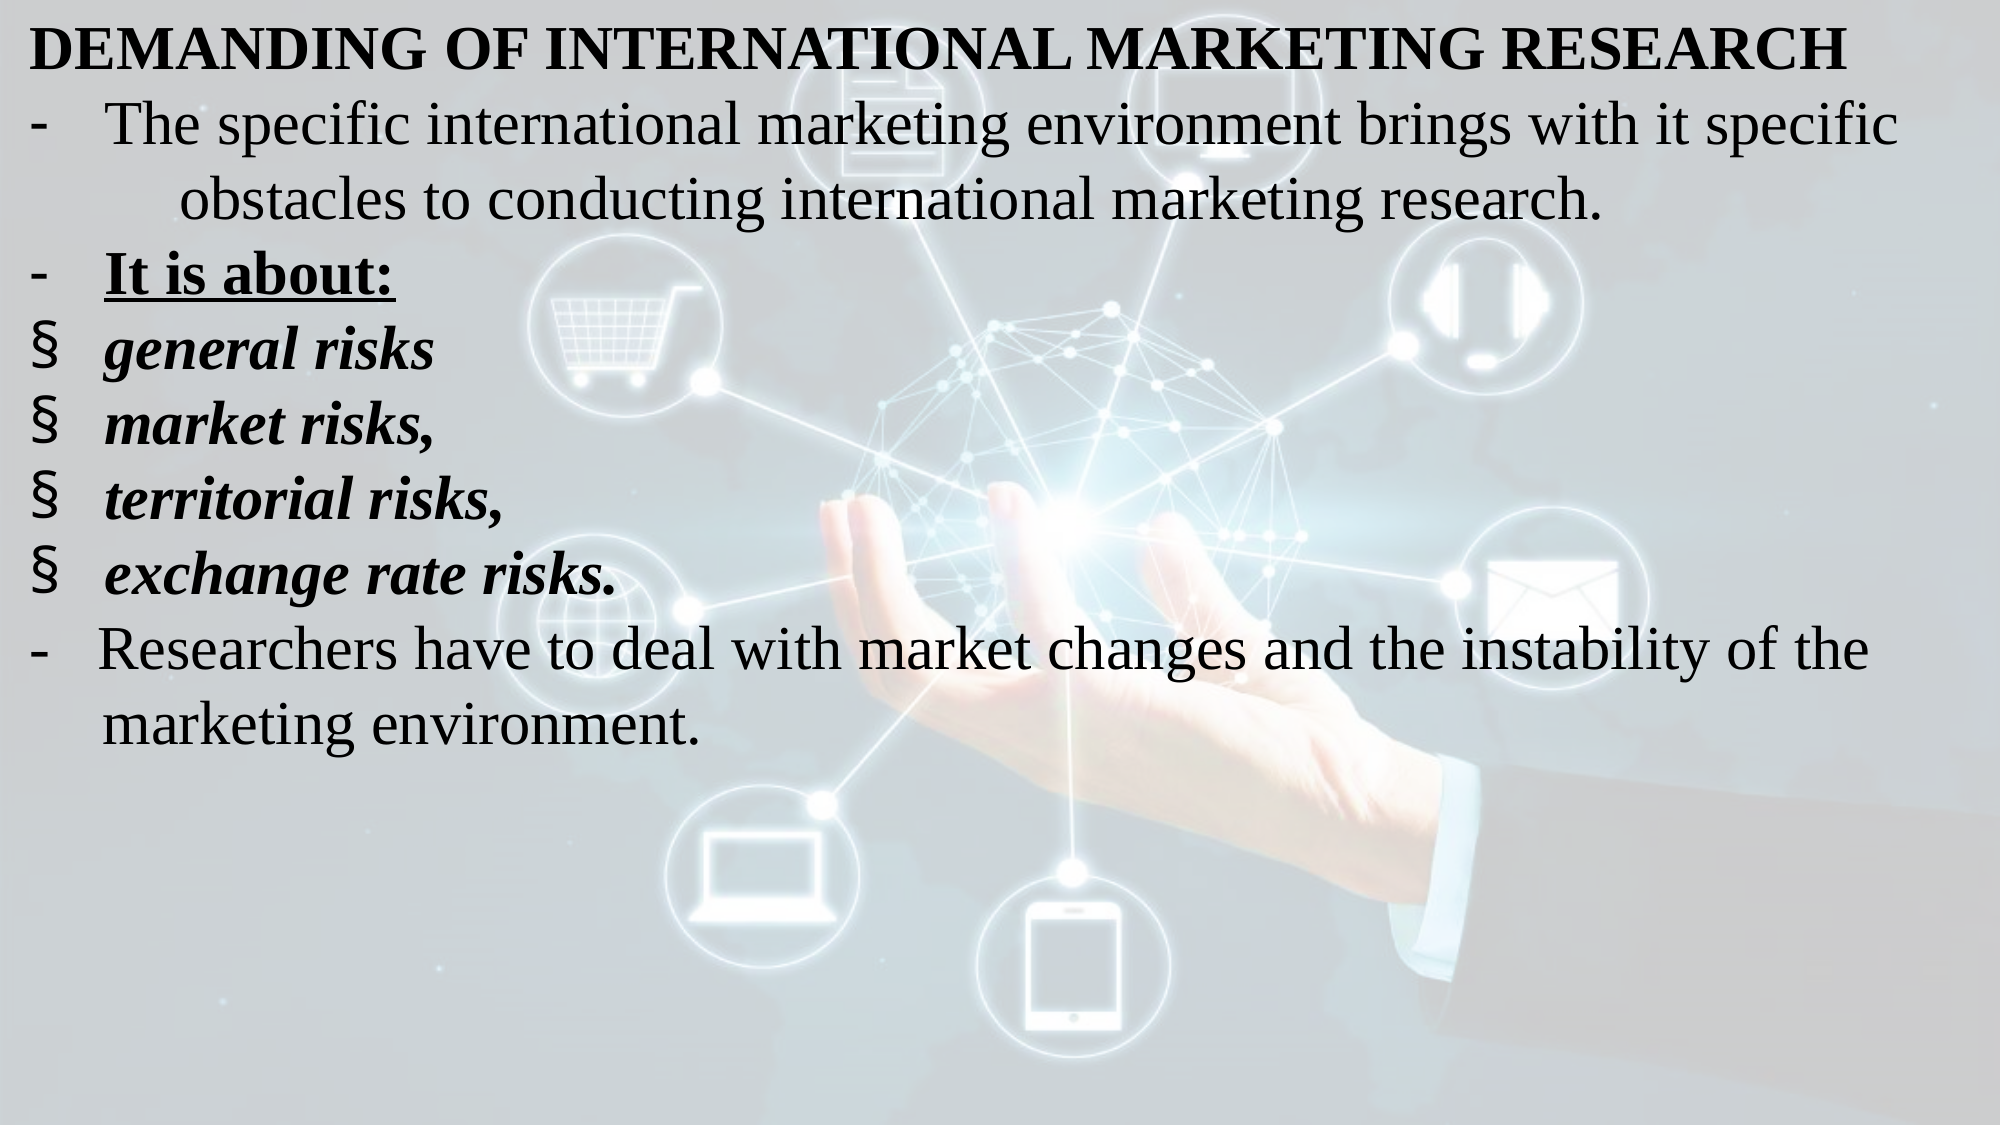

DEMANDING OF INTERNATIONAL MARKETING RESEARCH
The specific international marketing environment brings with it specific obstacles to conducting international marketing research.
It is about:
general risks
market risks,
territorial risks,
exchange rate risks.
- Researchers have to deal with market changes and the instability of the marketing environment.